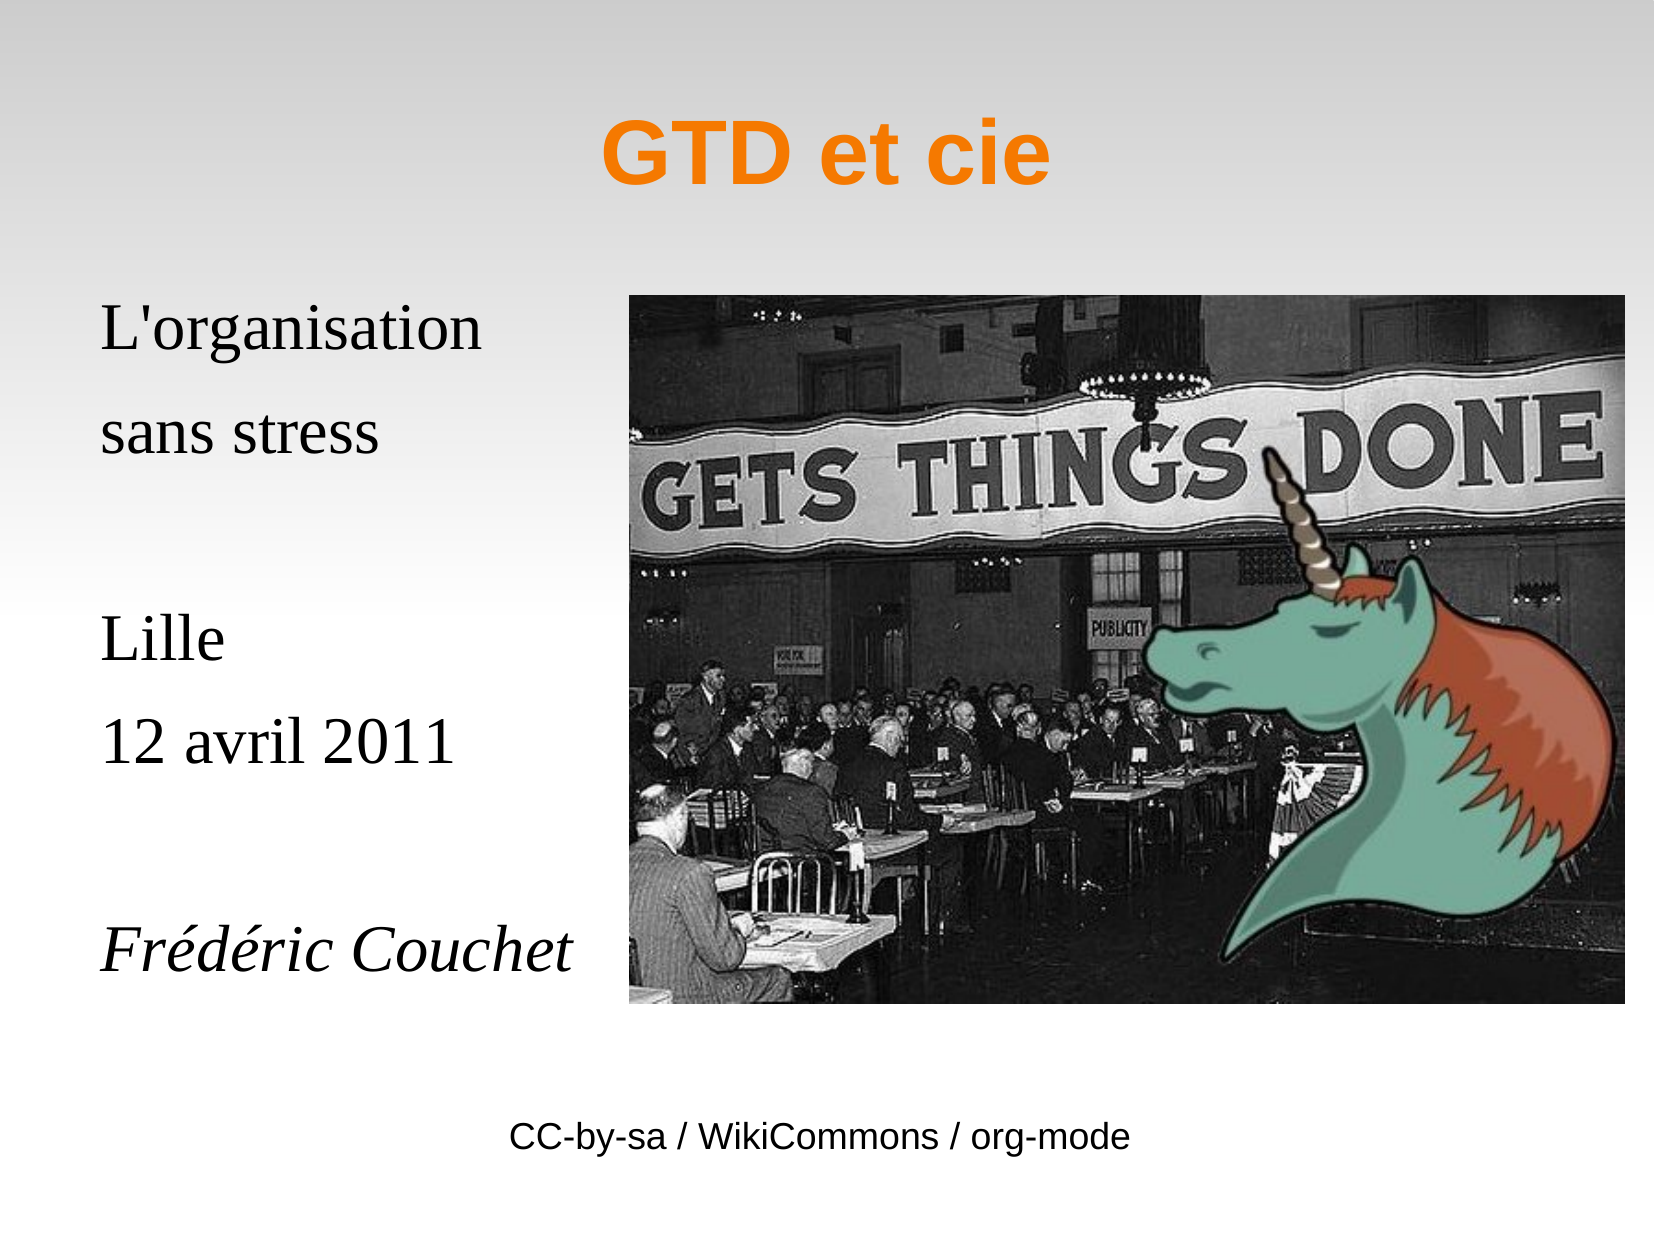

# GTD et cie
L'organisation
sans stress
Lille
12 avril 2011
Frédéric Couchet
CC-by-sa / WikiCommons / org-mode